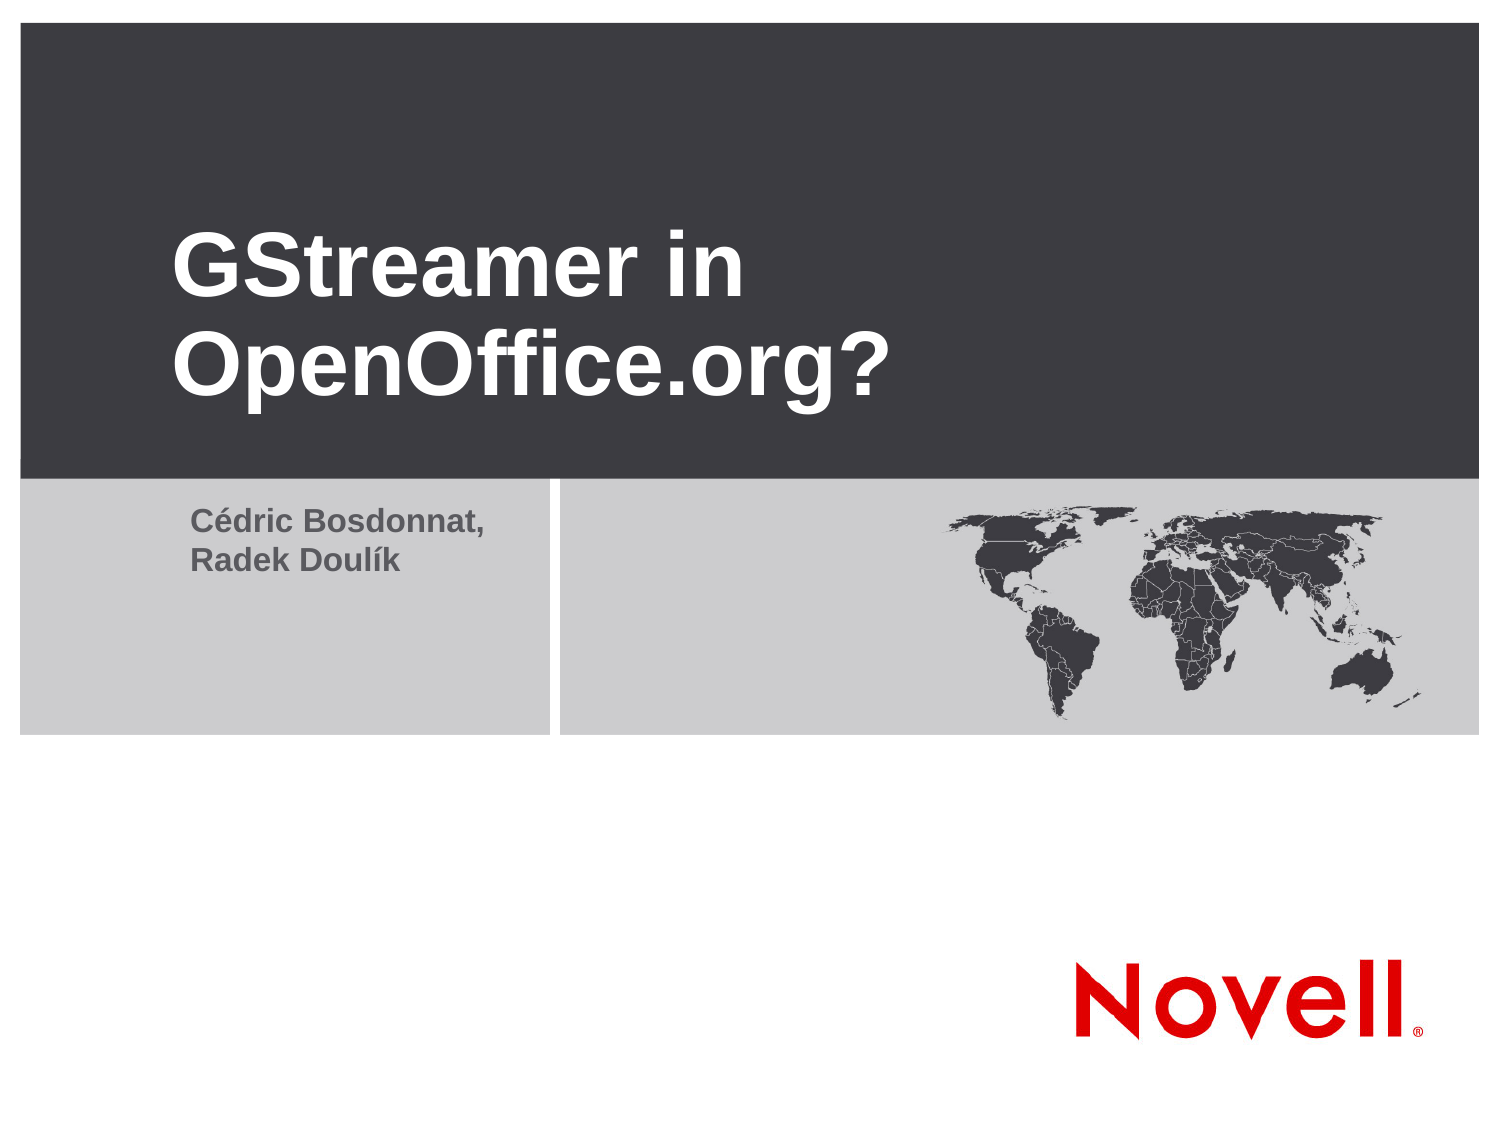

# GStreamer in OpenOffice.org?
Cédric Bosdonnat, Radek Doulík